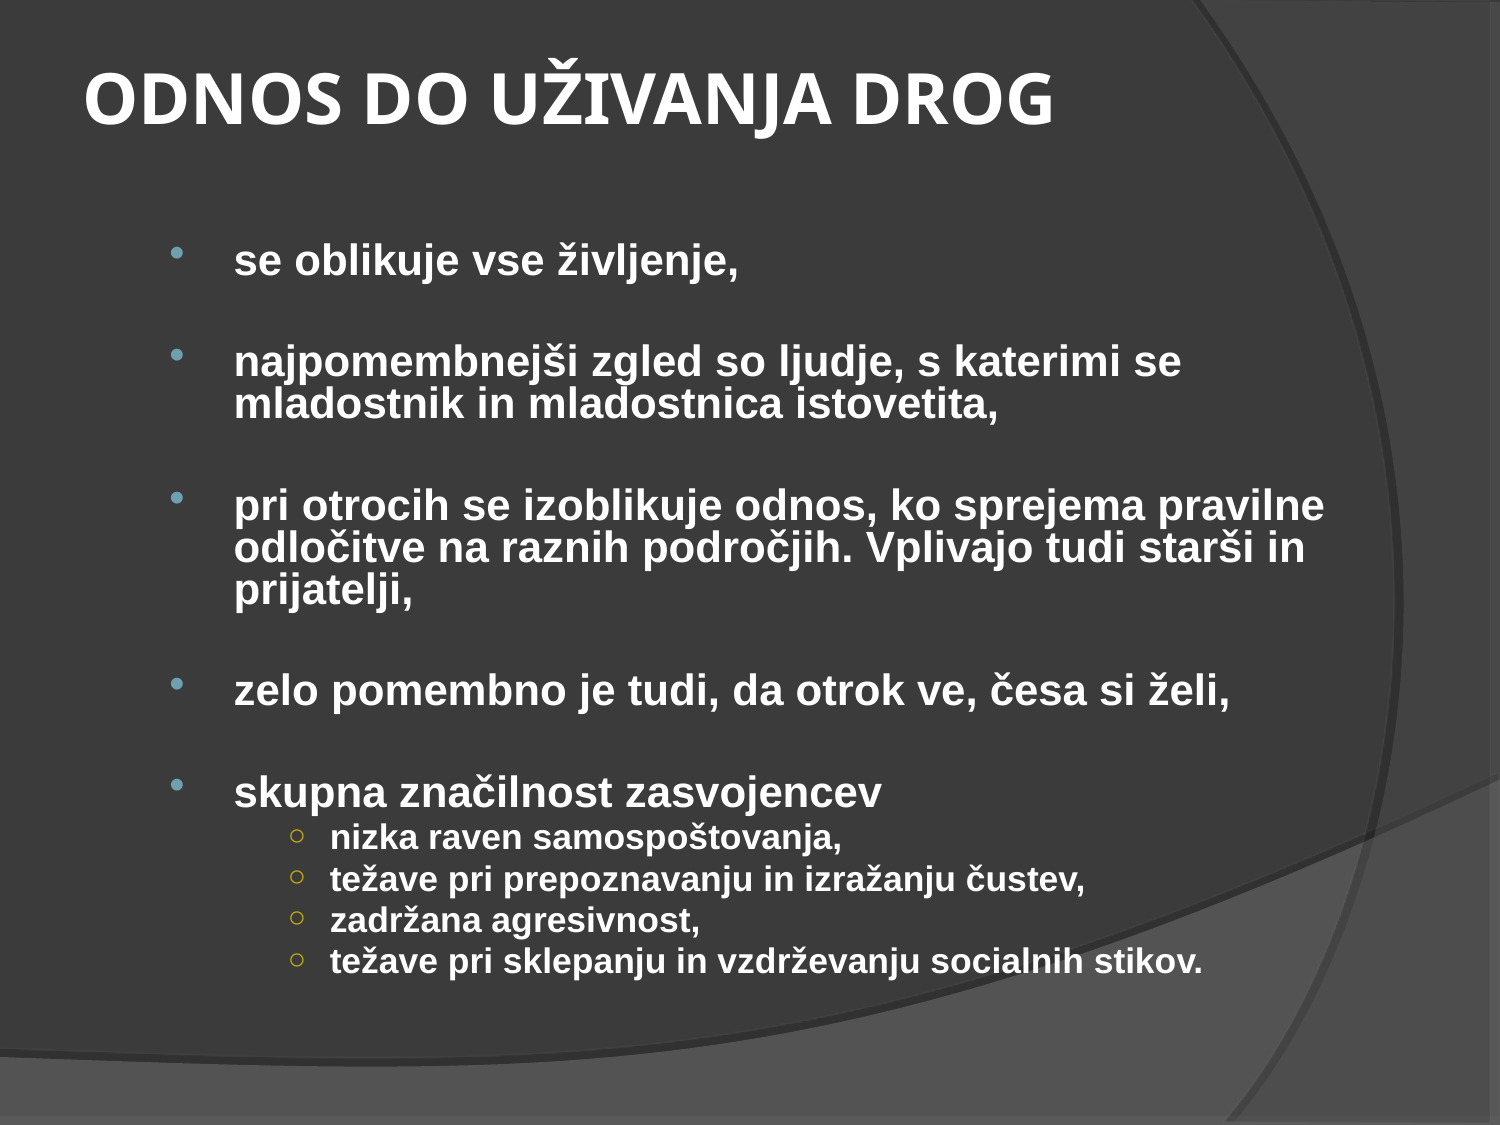

# ODNOS DO UŽIVANJA DROG
se oblikuje vse življenje,
najpomembnejši zgled so ljudje, s katerimi se mladostnik in mladostnica istovetita,
pri otrocih se izoblikuje odnos, ko sprejema pravilne odločitve na raznih področjih. Vplivajo tudi starši in prijatelji,
zelo pomembno je tudi, da otrok ve, česa si želi,
skupna značilnost zasvojencev
nizka raven samospoštovanja,
težave pri prepoznavanju in izražanju čustev,
zadržana agresivnost,
težave pri sklepanju in vzdrževanju socialnih stikov.